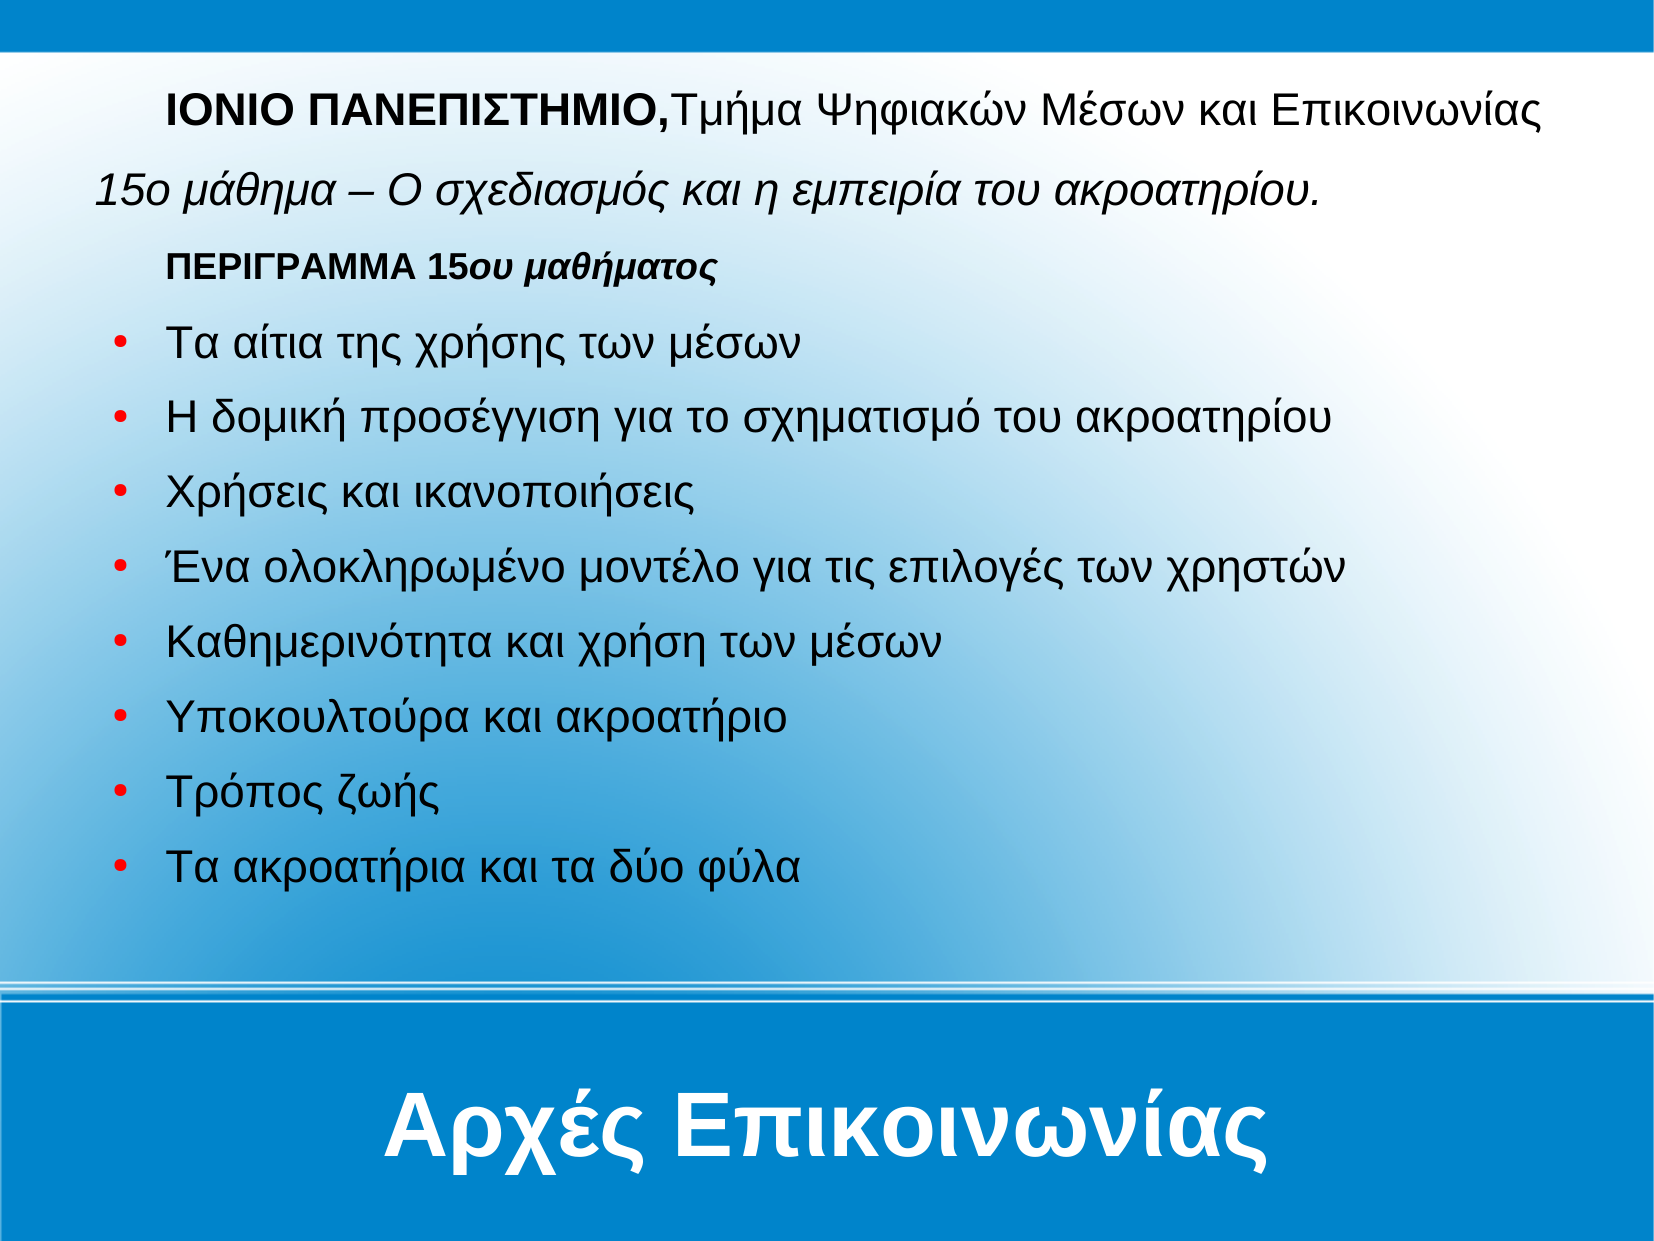

ΙΟΝΙΟ ΠΑΝΕΠΙΣΤΗΜΙΟ,Τμήμα Ψηφιακών Μέσων και Επικοινωνίας
15ο μάθημα – Ο σχεδιασμός και η εμπειρία του ακροατηρίου.
ΠΕΡΙΓΡΑΜΜΑ 15ου μαθήματος
Τα αίτια της χρήσης των μέσων
Η δομική προσέγγιση για το σχηματισμό του ακροατηρίου
Χρήσεις και ικανοποιήσεις
Ένα ολοκληρωμένο μοντέλο για τις επιλογές των χρηστών
Καθημερινότητα και χρήση των μέσων
Υποκουλτούρα και ακροατήριο
Τρόπος ζωής
Τα ακροατήρια και τα δύο φύλα
# Αρχές Επικοινωνίας